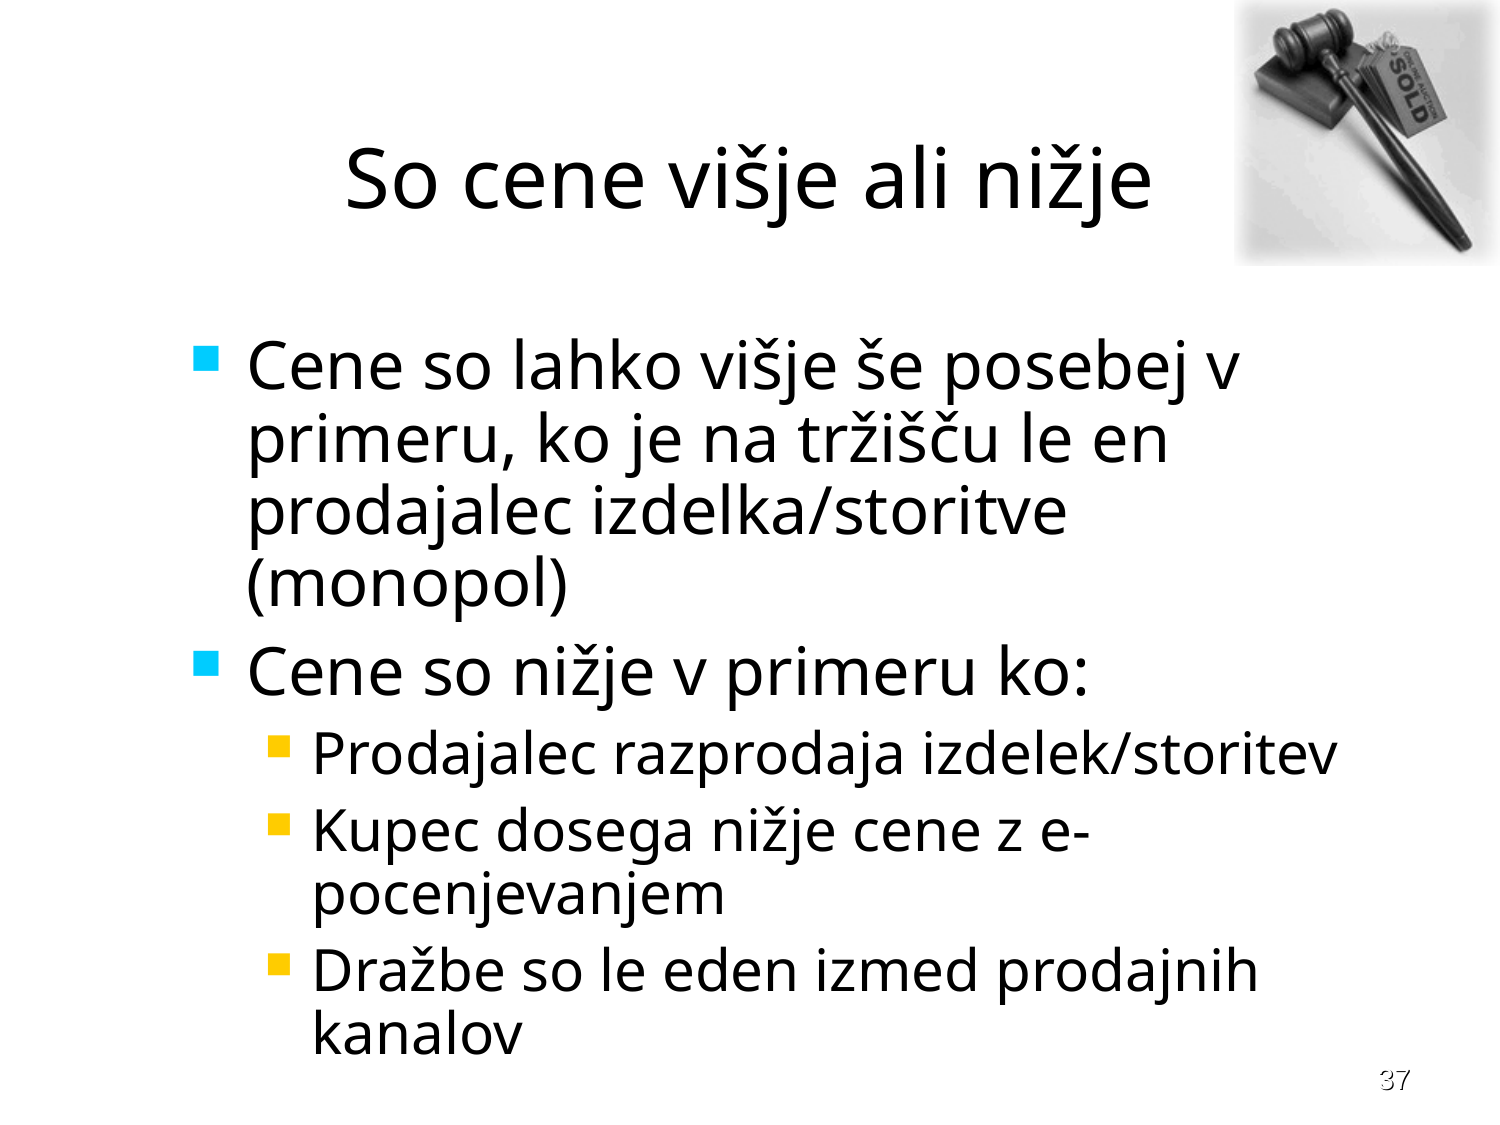

# So cene višje ali nižje
Cene so lahko višje še posebej v primeru, ko je na tržišču le en prodajalec izdelka/storitve (monopol)
Cene so nižje v primeru ko:
Prodajalec razprodaja izdelek/storitev
Kupec dosega nižje cene z e-pocenjevanjem
Dražbe so le eden izmed prodajnih kanalov